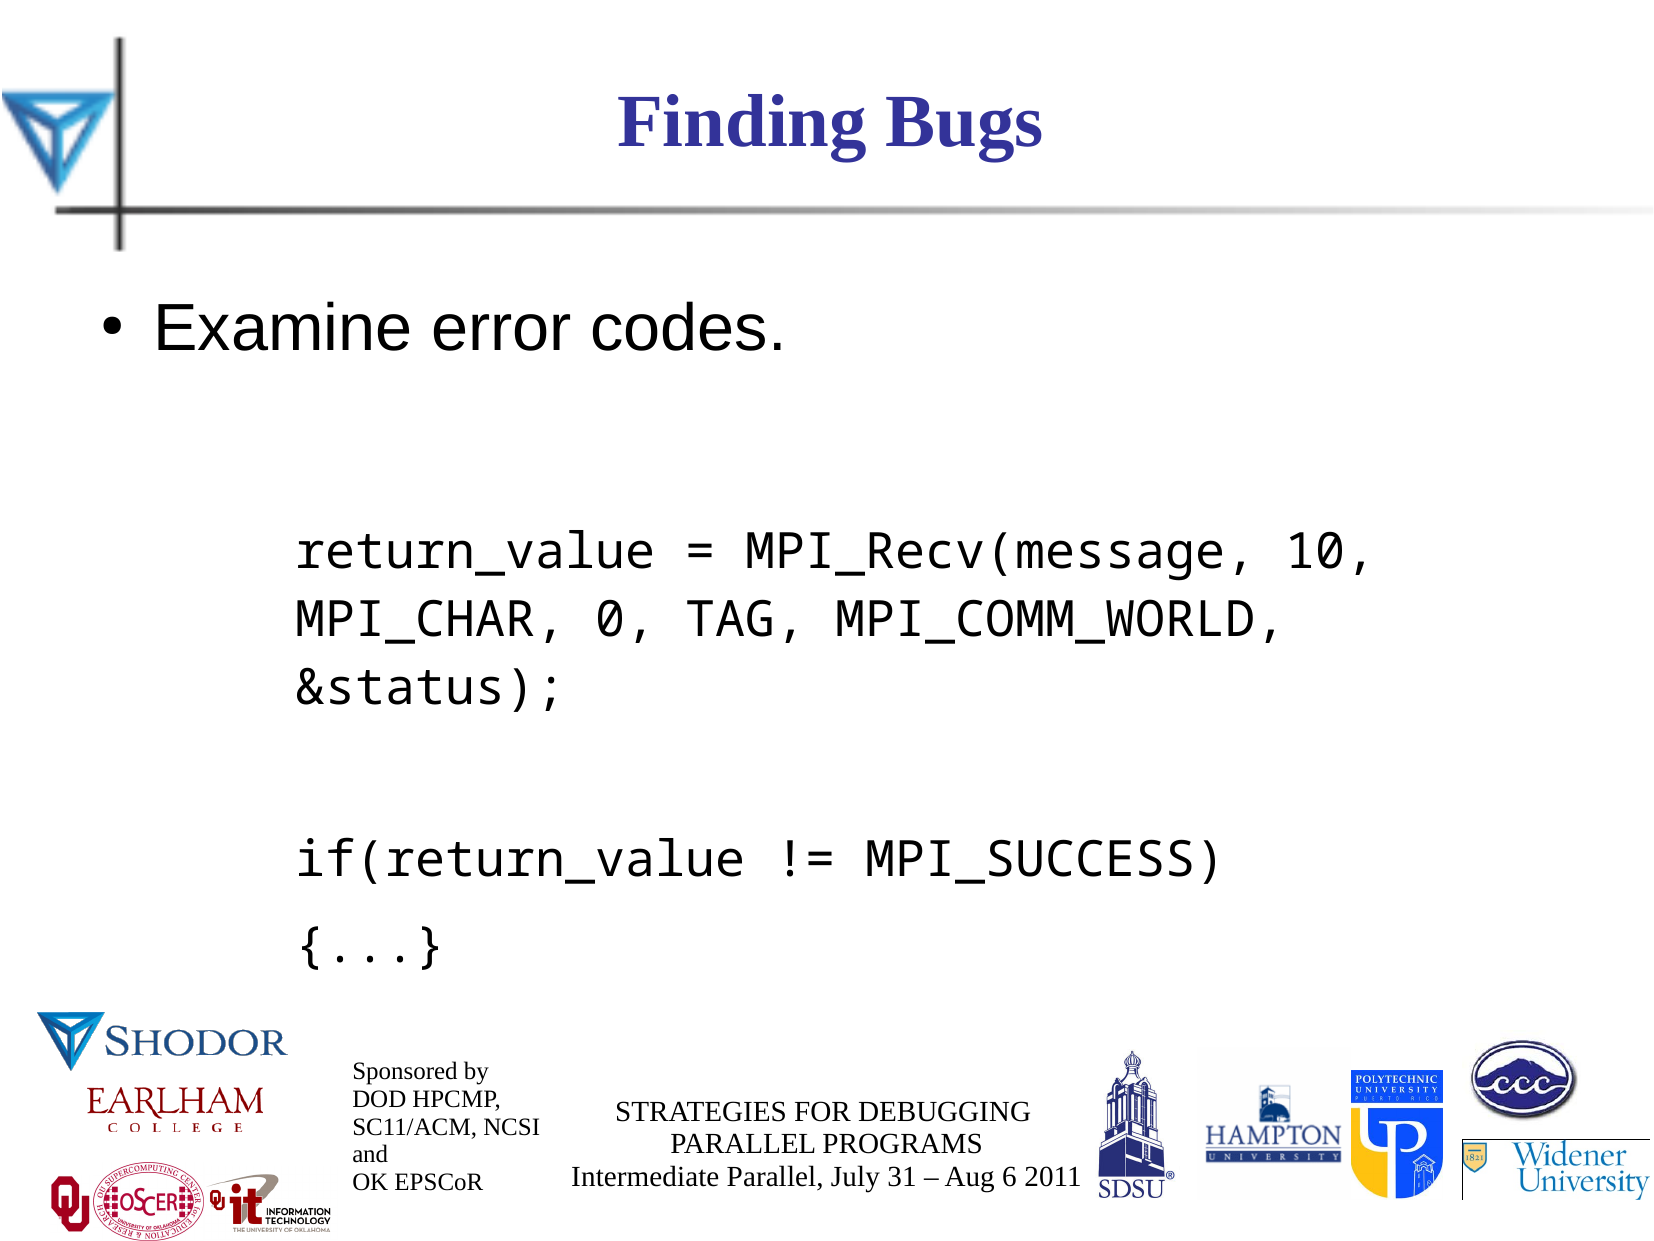

# Finding Bugs
Examine error codes.
return_value = MPI_Recv(message, 10, MPI_CHAR, 0, TAG, MPI_COMM_WORLD, &status);
if(return_value != MPI_SUCCESS)
{...}
Sponsored by DOD HPCMP, SC11/ACM, NCSI and
OK EPSCoR
STRATEGIES FOR DEBUGGING
PARALLEL PROGRAMS
Intermediate Parallel, July 31 – Aug 6 2011